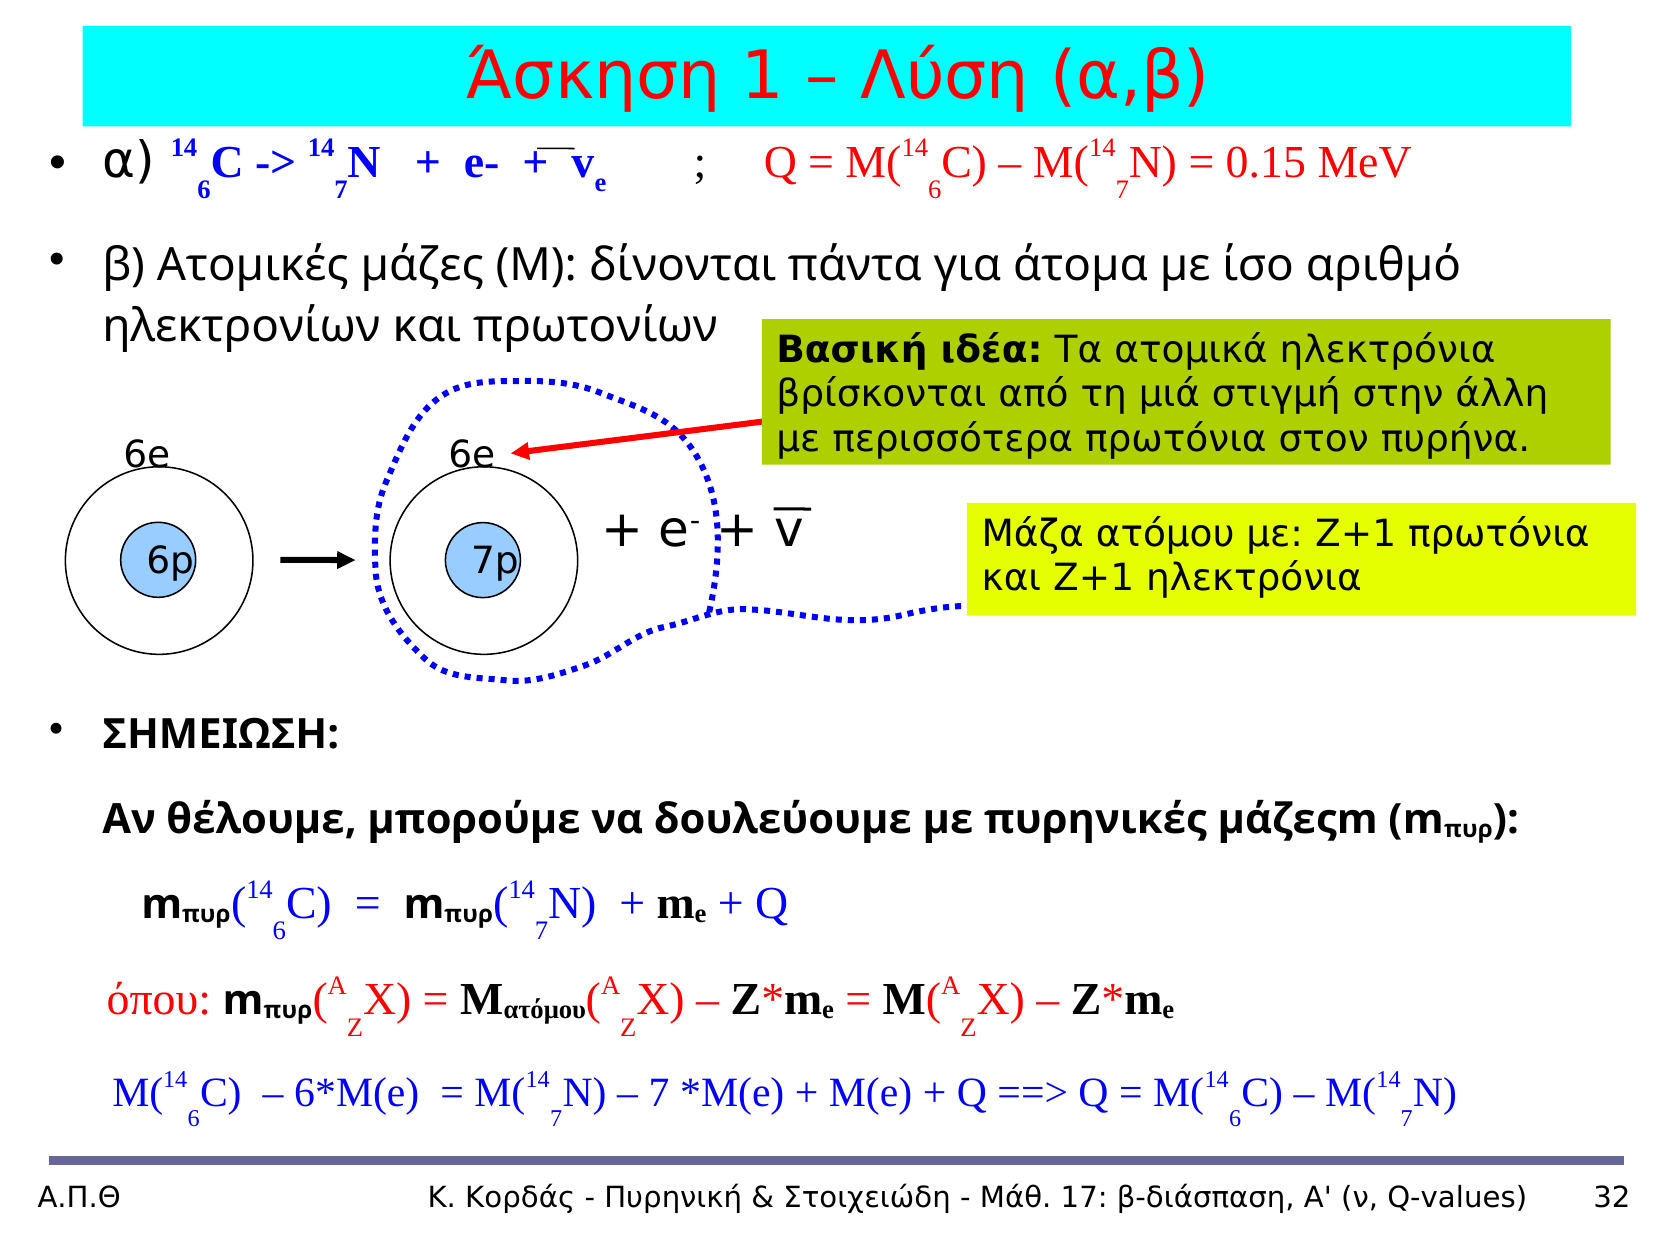

# Άσκηση 1 – Λύση (α,β)
α) 146C -> 147N + e- + ve ; Q = M(146C) – M(147N) = 0.15 MeV
β) Ατομικές μάζες (M): δίνονται πάντα για άτομα με ίσο αριθμό ηλεκτρονίων και πρωτονίων
ΣΗΜΕΙΩΣΗ:
Αν θέλουμε, μπορούμε να δουλεύουμε με πυρηνικές μάζεςm (mπυρ):
 mπυρ(146C) = mπυρ(147N) + me + Q
 όπου: mπυρ(ΑΖΧ) = Ματόμου(ΑΖΧ) – Ζ*me = Μ(ΑΖΧ) – Ζ*me
 M(146C) – 6*Μ(e) = M(147N) – 7 *M(e) + M(e) + Q ==> Q = M(146C) – M(147N)
Βασική ιδέα: Τα ατομικά ηλεκτρόνια βρίσκονται από τη μιά στιγμή στην άλλη με περισσότερα πρωτόνια στον πυρήνα.
6e
6e
+ e- + v
Μάζα ατόμου με: Ζ+1 πρωτόνια και Ζ+1 ηλεκτρόνια
6p
7p
Α.Π.Θ
Κ. Κορδάς - Πυρηνική & Στοιχειώδη - Μάθ. 17: β-διάσπαση, A' (ν, Q-values)
32